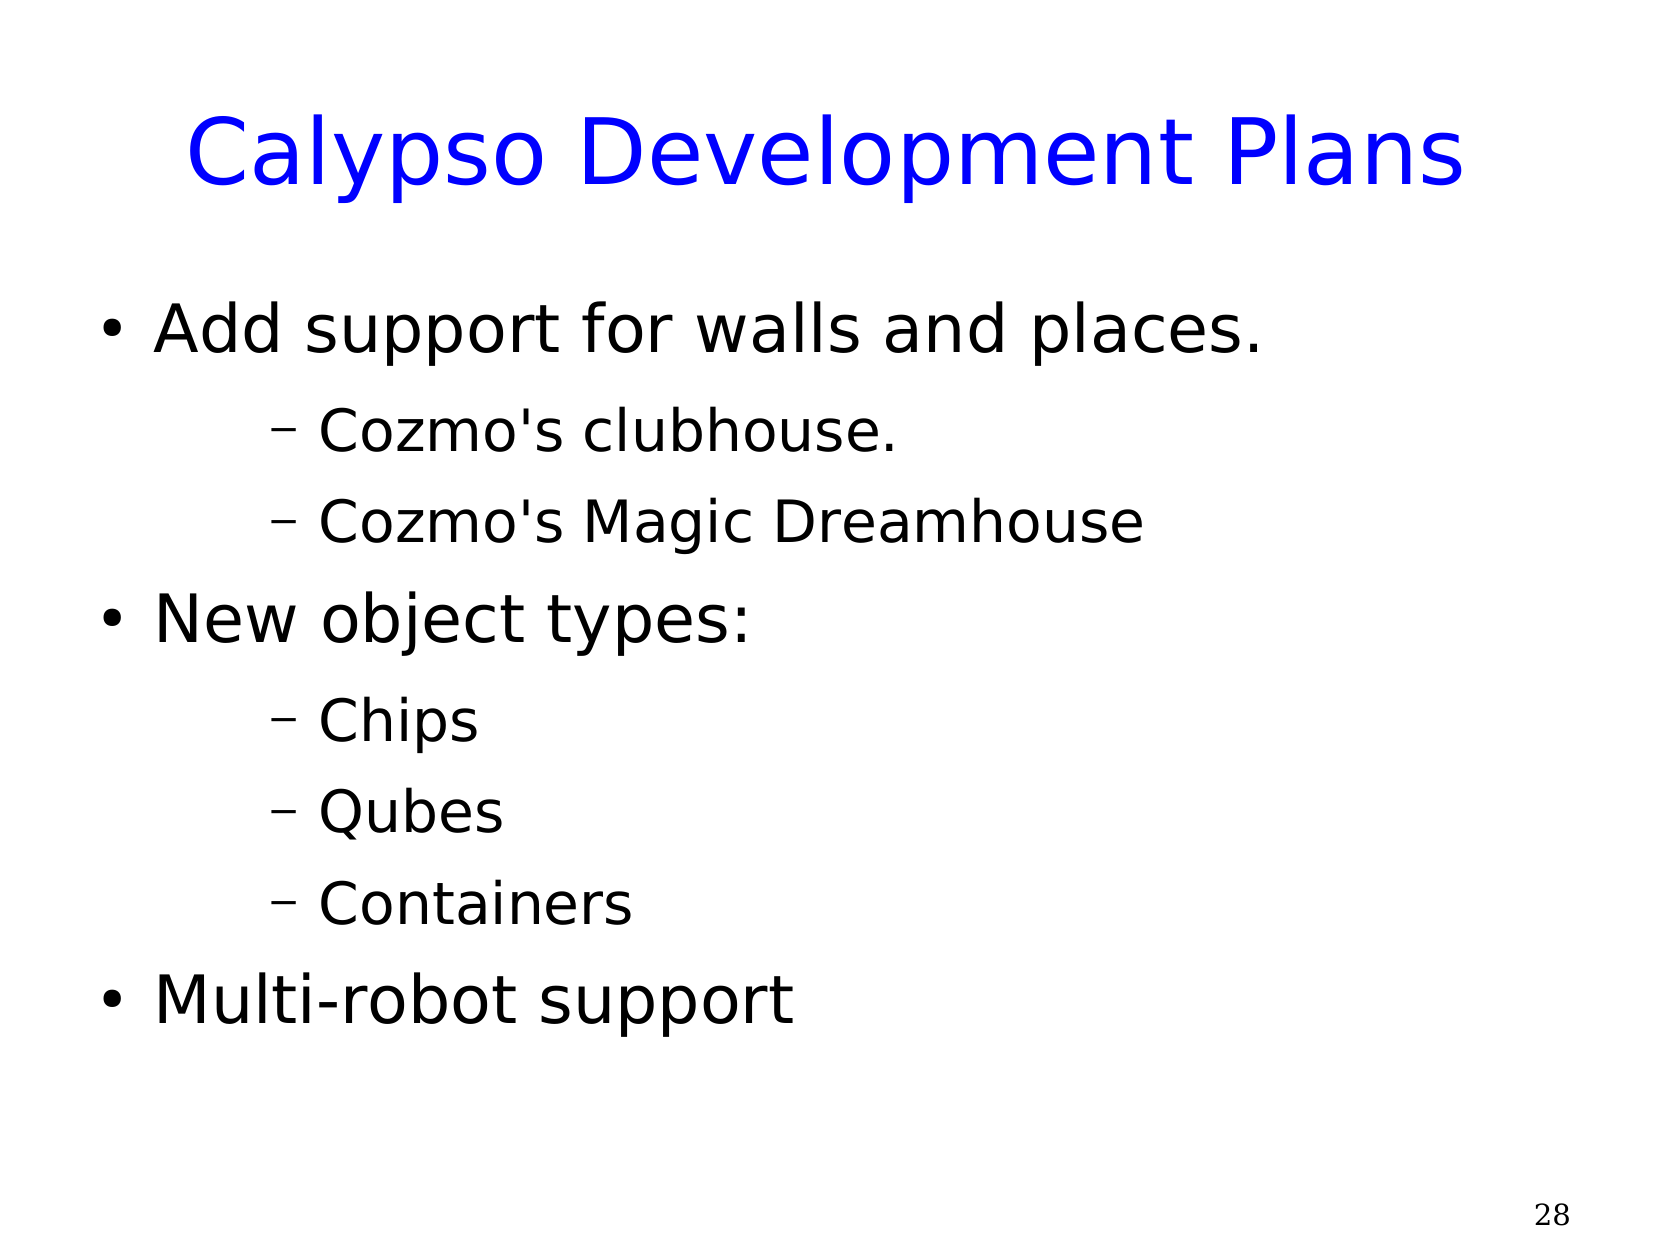

# Calypso Development Plans
Add support for walls and places.
Cozmo's clubhouse.
Cozmo's Magic Dreamhouse
New object types:
Chips
Qubes
Containers
Multi-robot support
28